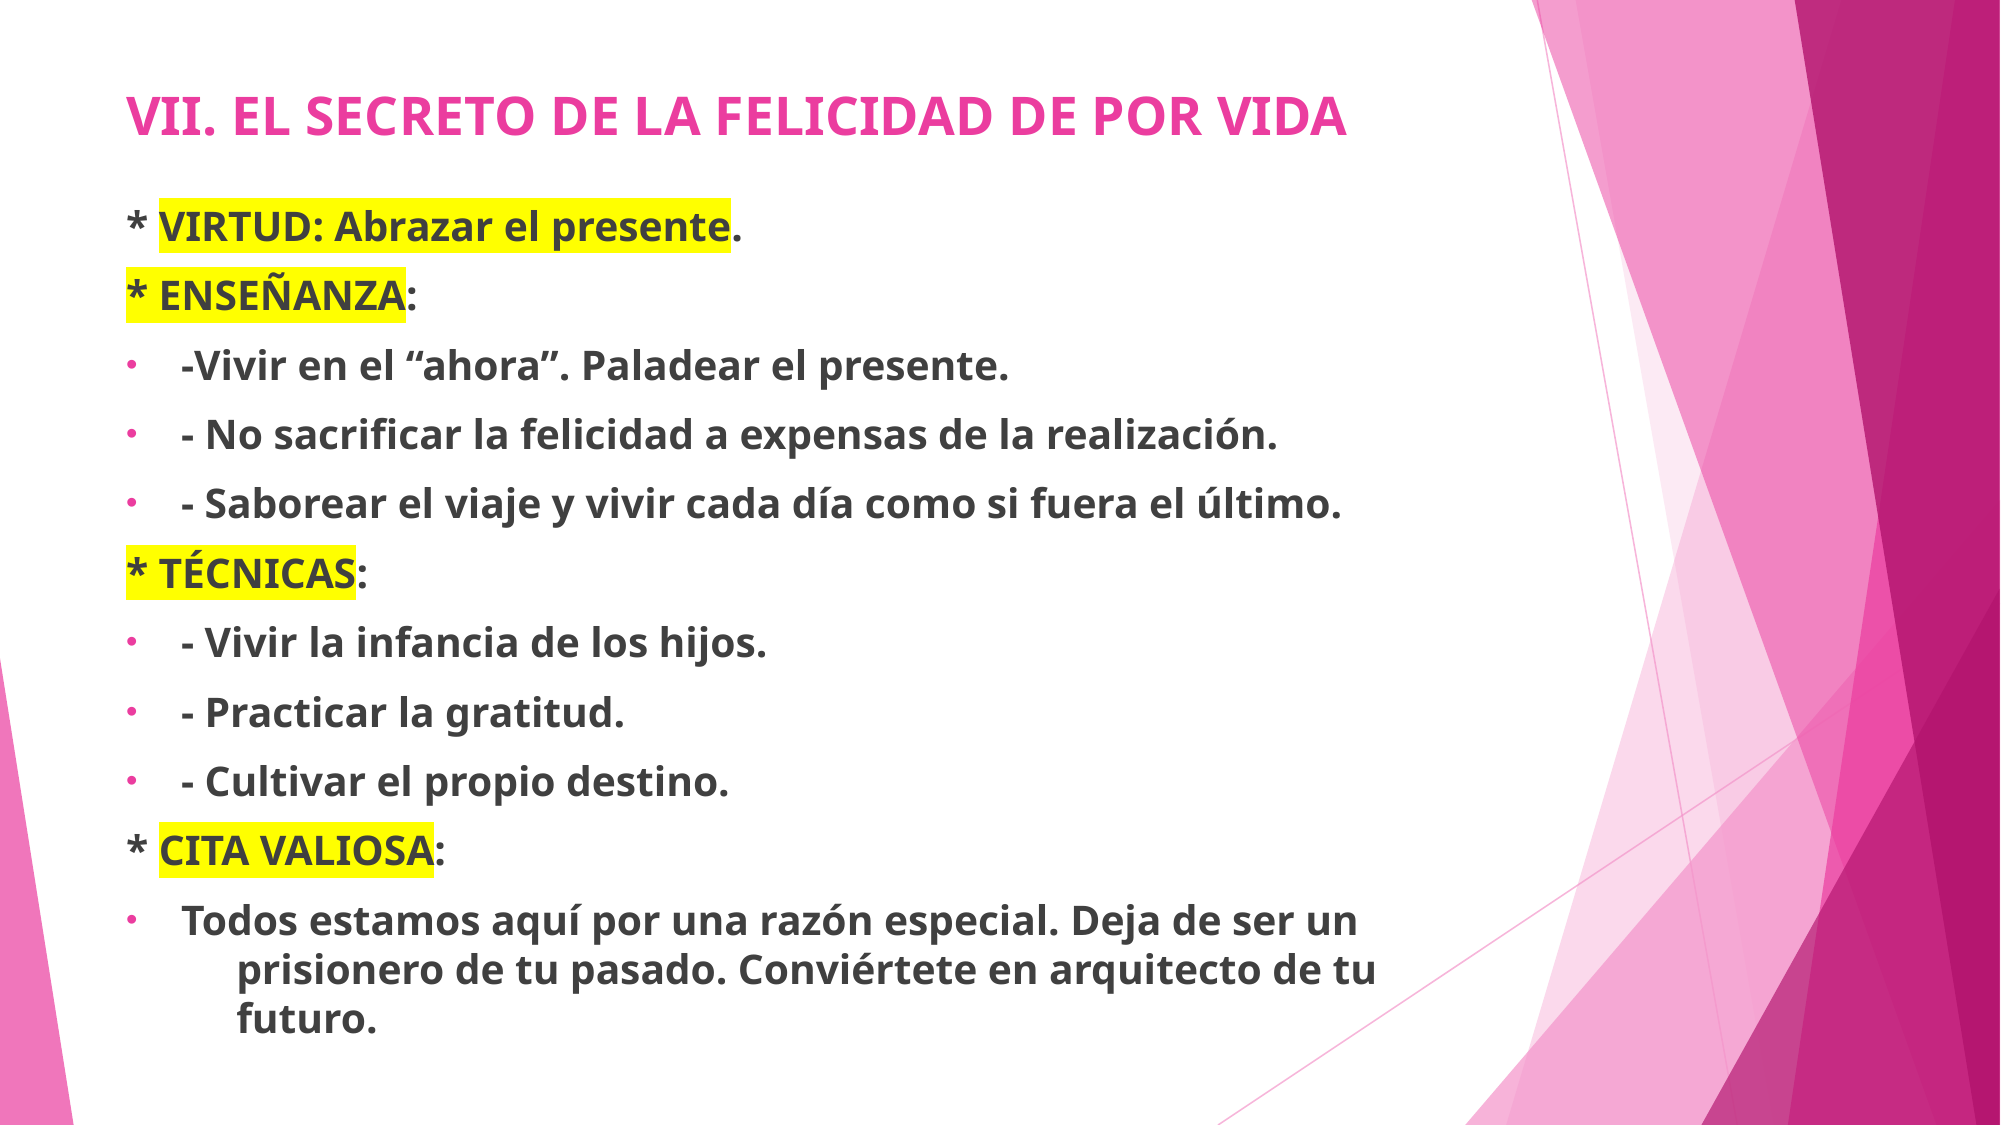

# VII. EL SECRETO DE LA FELICIDAD DE POR VIDA
* VIRTUD: Abrazar el presente.
* ENSEÑANZA:
-Vivir en el “ahora”. Paladear el presente.
- No sacrificar la felicidad a expensas de la realización.
- Saborear el viaje y vivir cada día como si fuera el último.
* TÉCNICAS:
- Vivir la infancia de los hijos.
- Practicar la gratitud.
- Cultivar el propio destino.
* CITA VALIOSA:
Todos estamos aquí por una razón especial. Deja de ser un prisionero de tu pasado. Conviértete en arquitecto de tu futuro.